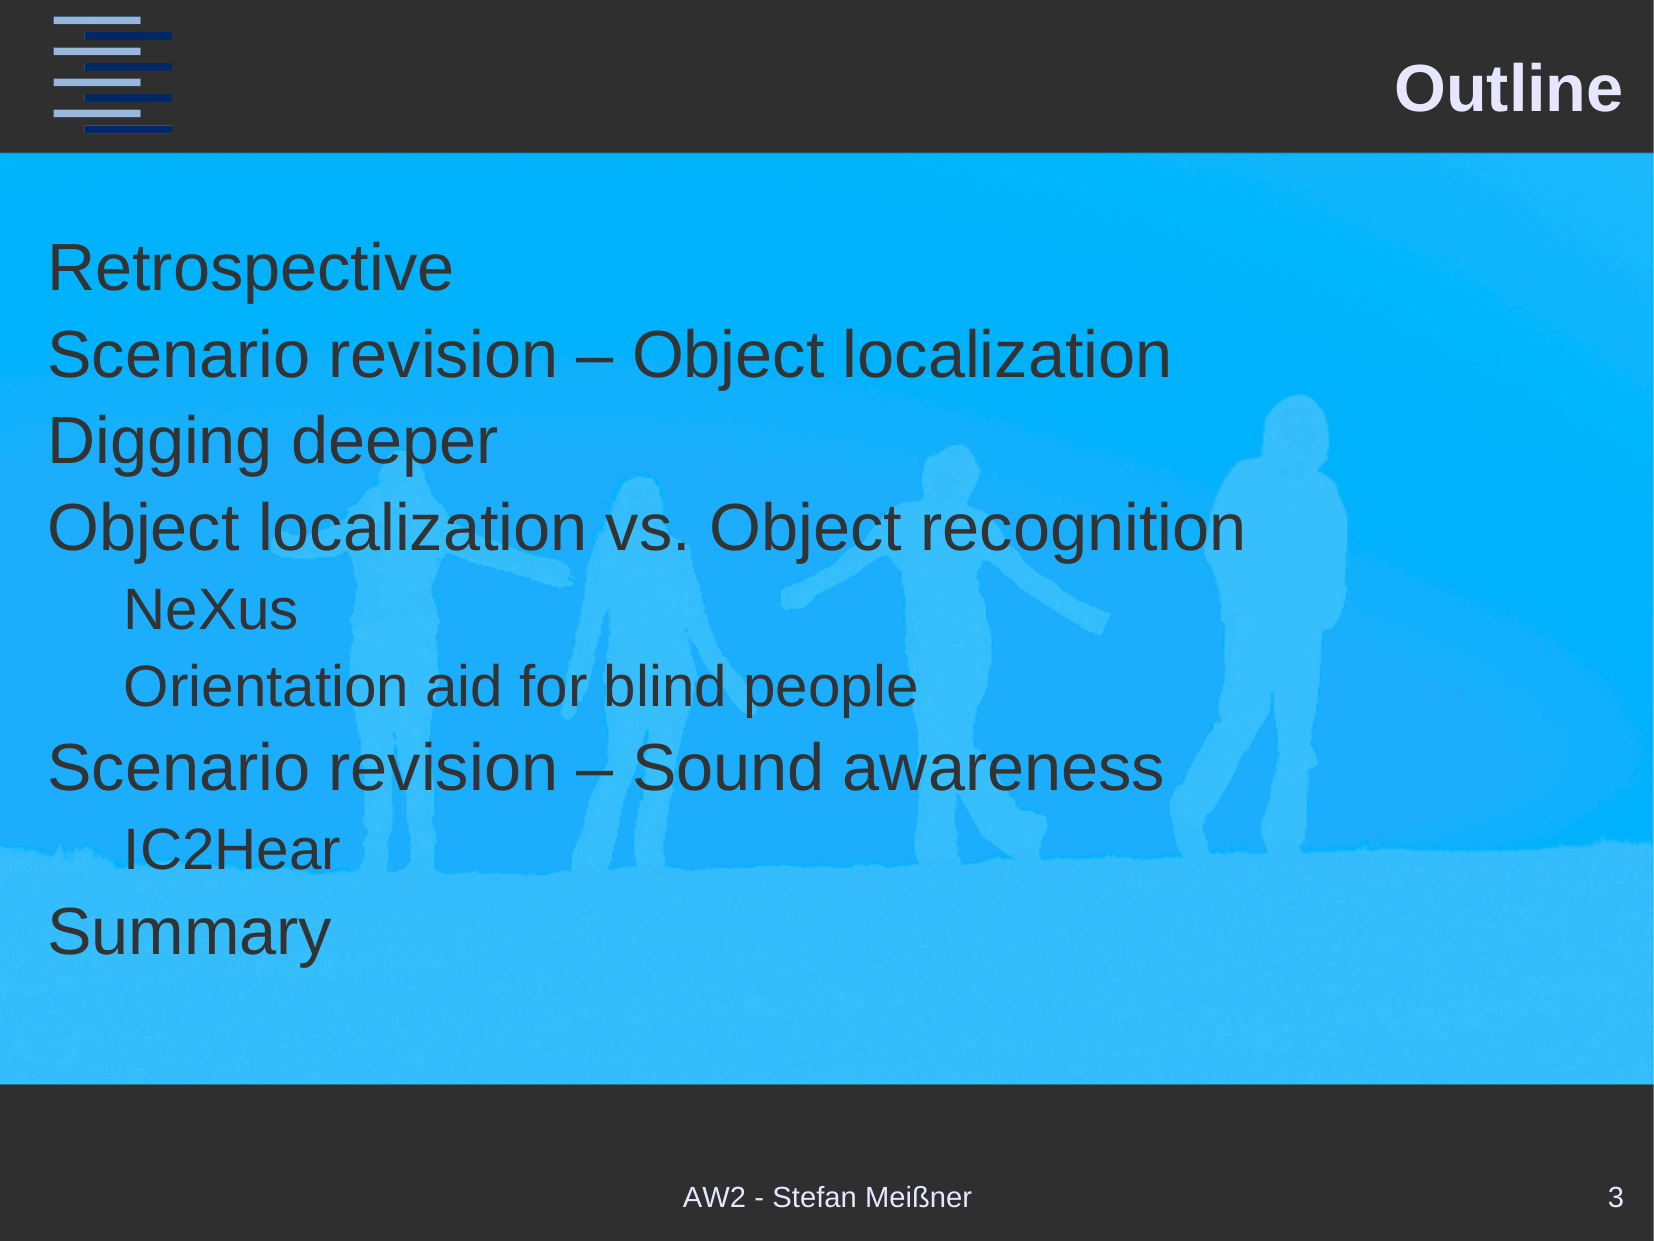

# Outline
Retrospective
Scenario revision – Object localization
Digging deeper
Object localization vs. Object recognition
NeXus
Orientation aid for blind people
Scenario revision – Sound awareness
IC2Hear
Summary
AW2 - Stefan Meißner
3